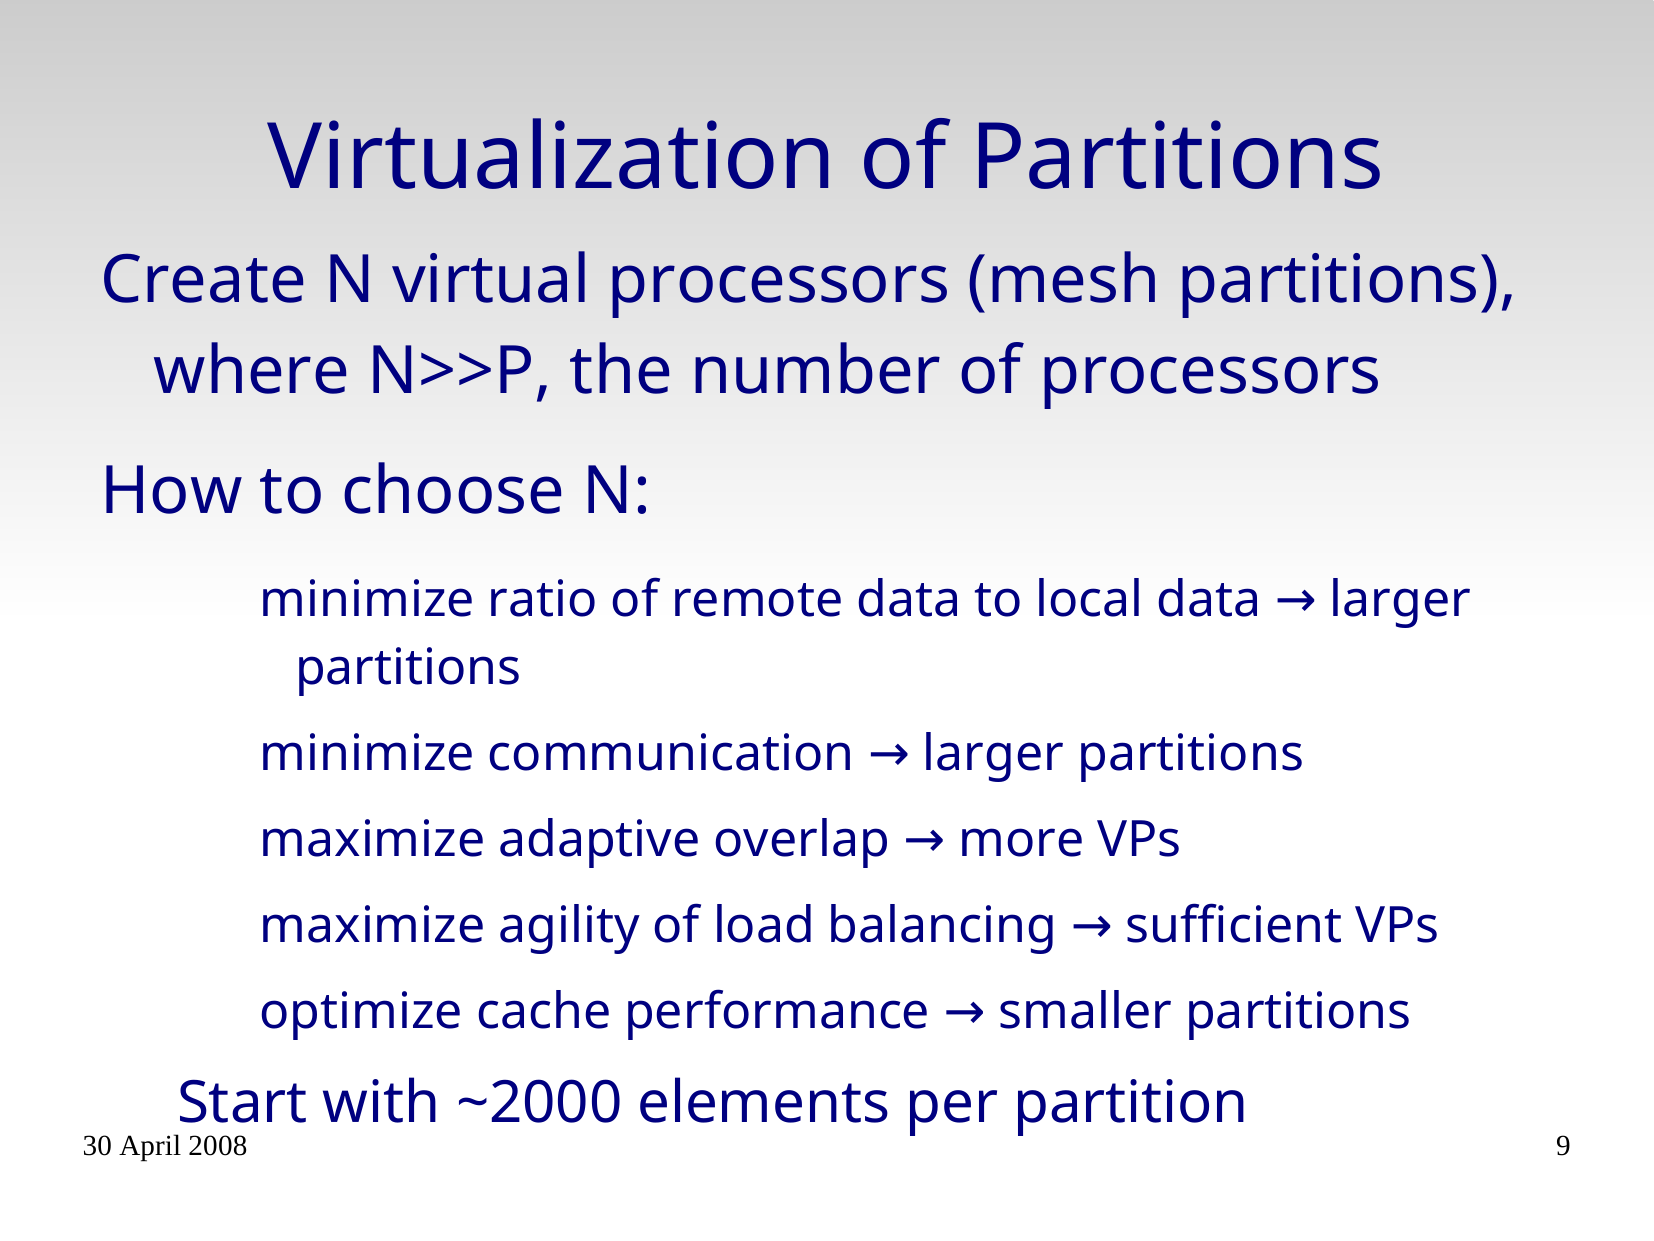

# Virtualization of Partitions
Create N virtual processors (mesh partitions), where N>>P, the number of processors
How to choose N:
minimize ratio of remote data to local data → larger partitions
minimize communication → larger partitions
maximize adaptive overlap → more VPs
maximize agility of load balancing → sufficient VPs
optimize cache performance → smaller partitions
Start with ~2000 elements per partition
30 April 2008
9